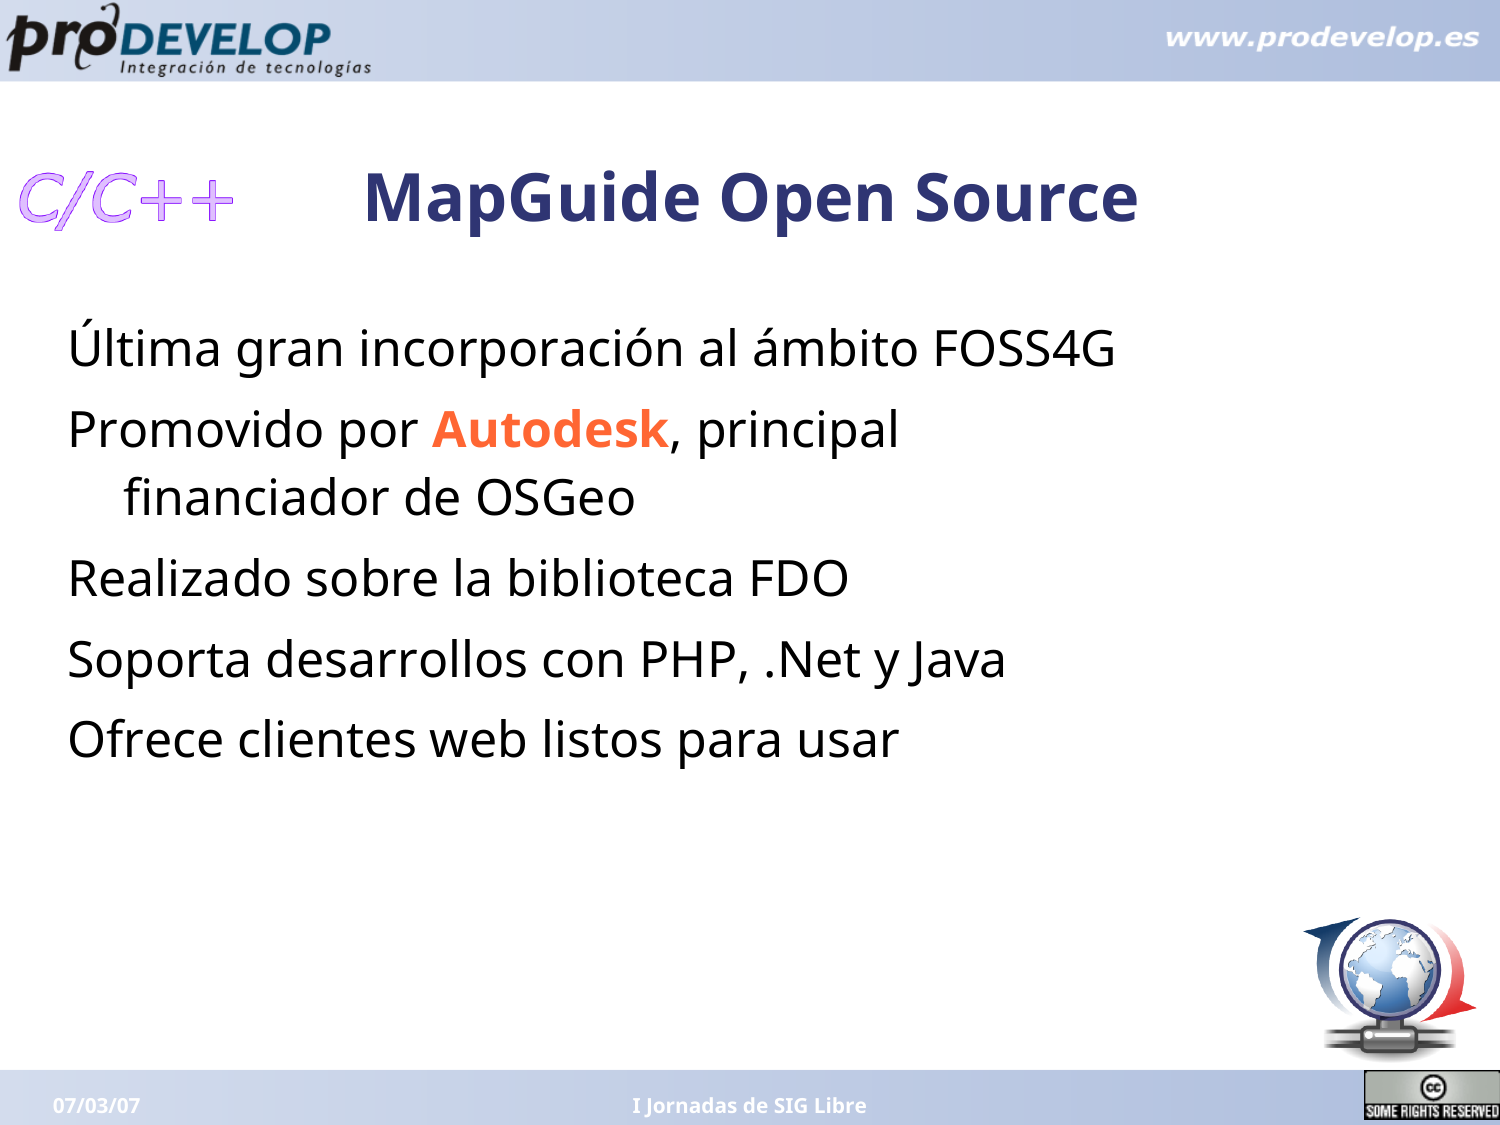

# MapGuide Open Source
Última gran incorporación al ámbito FOSS4G
Promovido por Autodesk, principal
financiador de OSGeo
Realizado sobre la biblioteca FDO
Soporta desarrollos con PHP, .Net y Java
Ofrece clientes web listos para usar
25/10/2006
16
Plan Difusión Interna gvSIG v. 2.0